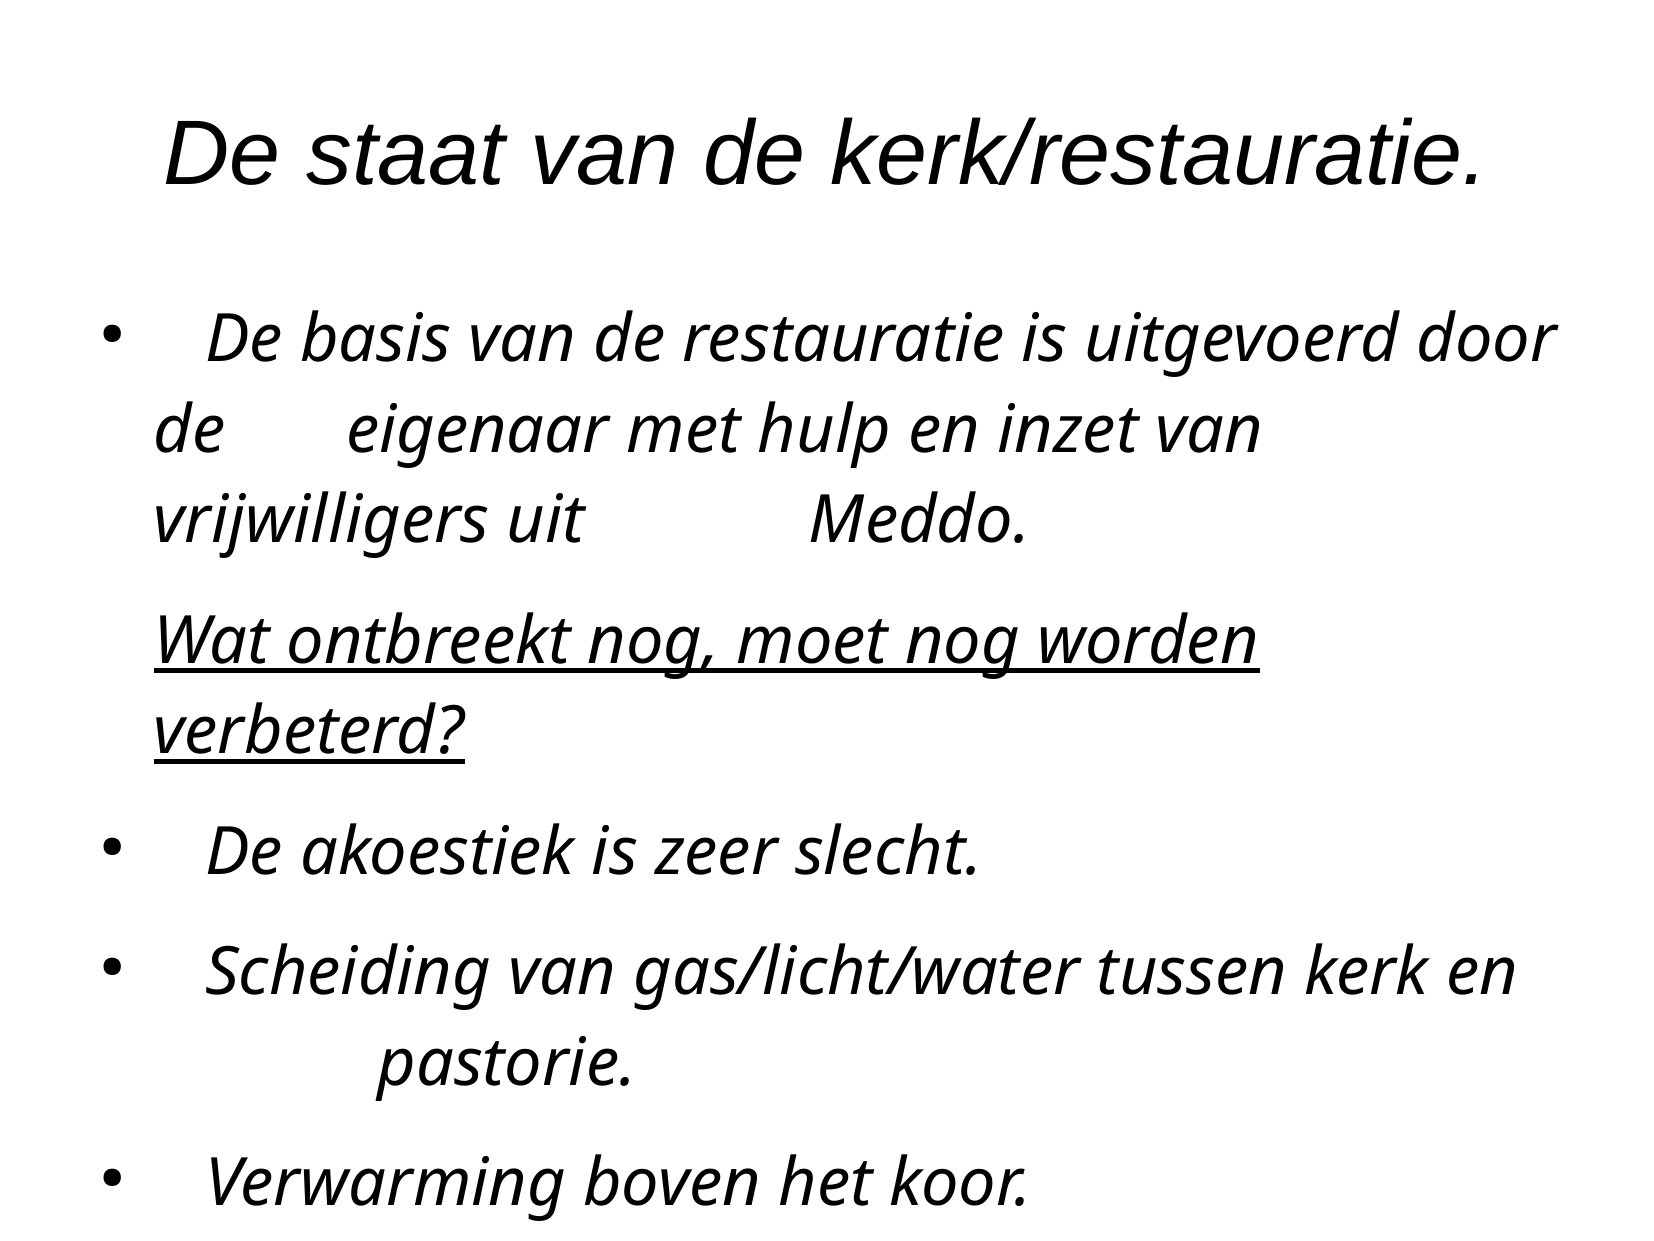

# De staat van de kerk/restauratie.
 De basis van de restauratie is uitgevoerd door de eigenaar met hulp en inzet van vrijwilligers uit Meddo.
Wat ontbreekt nog, moet nog worden verbeterd?
 De akoestiek is zeer slecht.
 Scheiding van gas/licht/water tussen kerk en pastorie.
 Verwarming boven het koor.